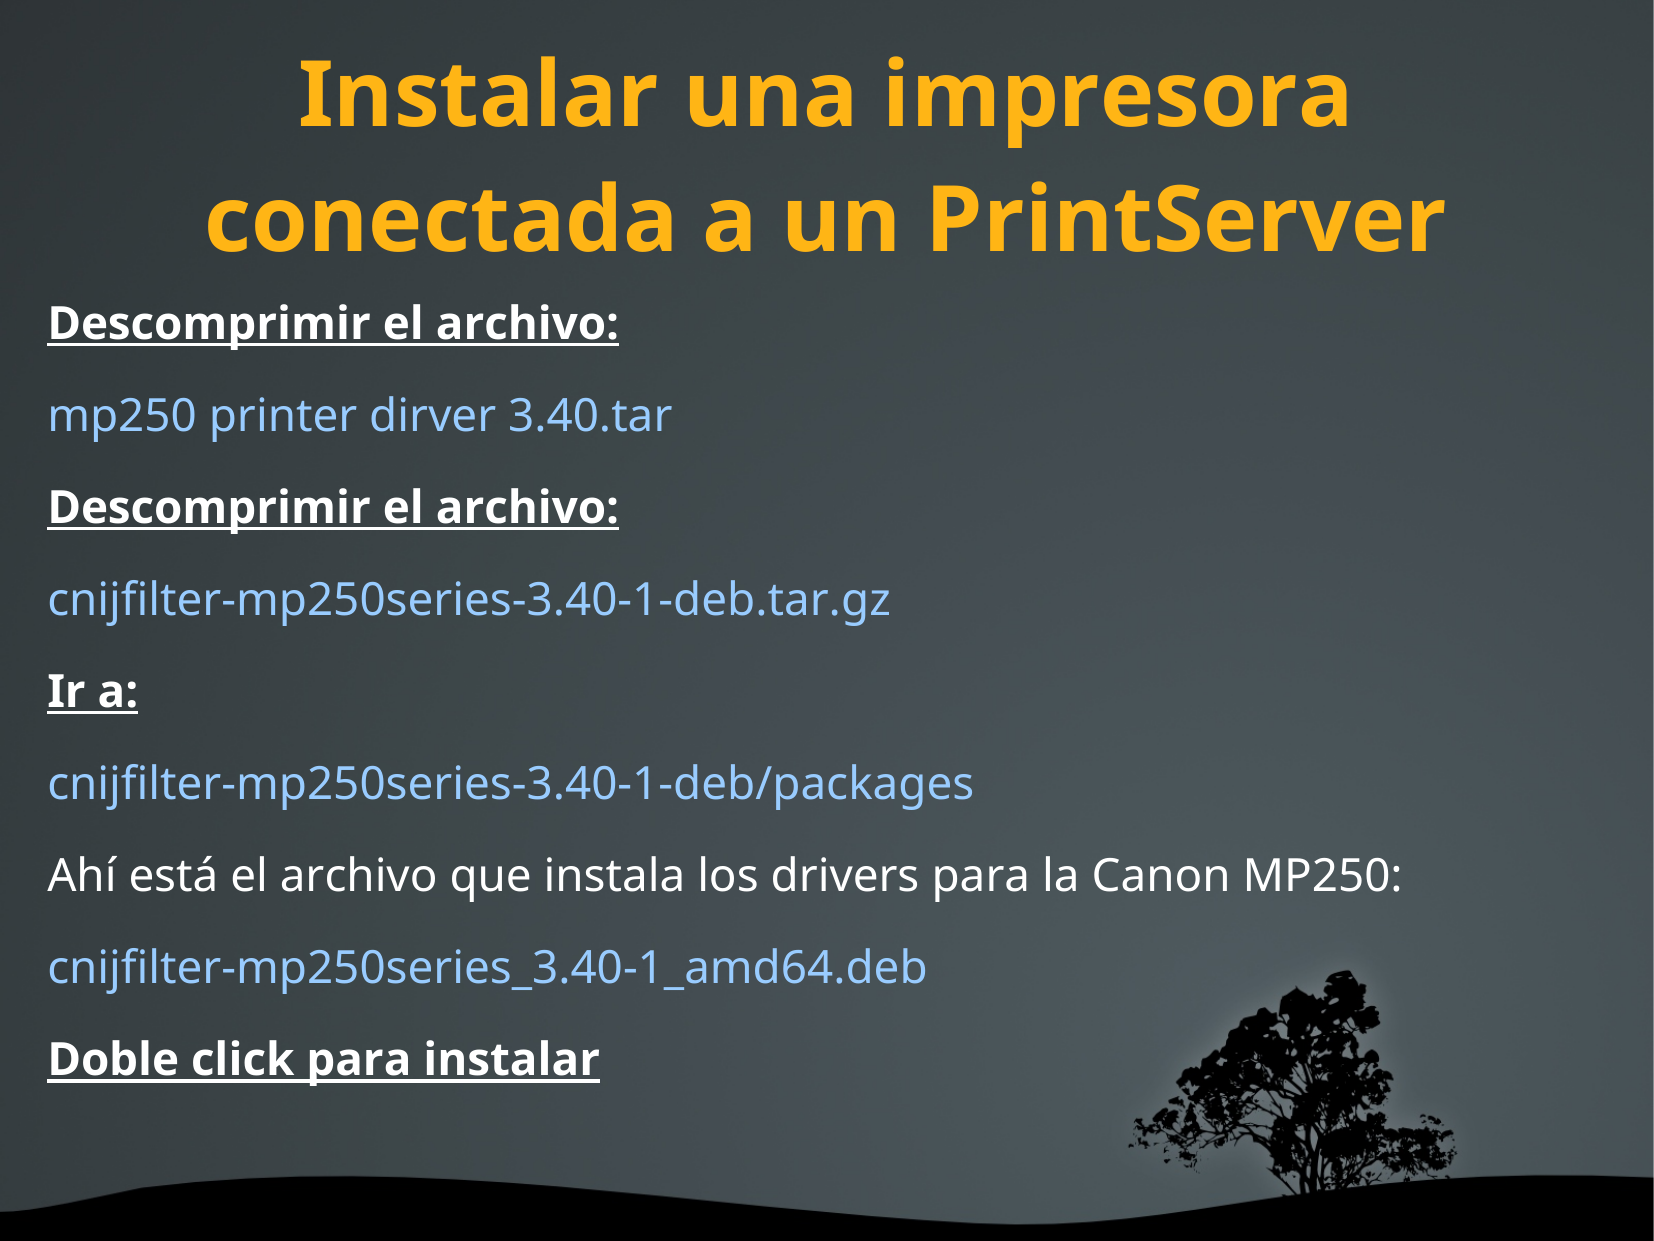

# Instalar una impresora conectada a un PrintServer
Descomprimir el archivo:
mp250 printer dirver 3.40.tar
Descomprimir el archivo:
cnijfilter-mp250series-3.40-1-deb.tar.gz
Ir a:
cnijfilter-mp250series-3.40-1-deb/packages
Ahí está el archivo que instala los drivers para la Canon MP250:
cnijfilter-mp250series_3.40-1_amd64.deb
Doble click para instalar